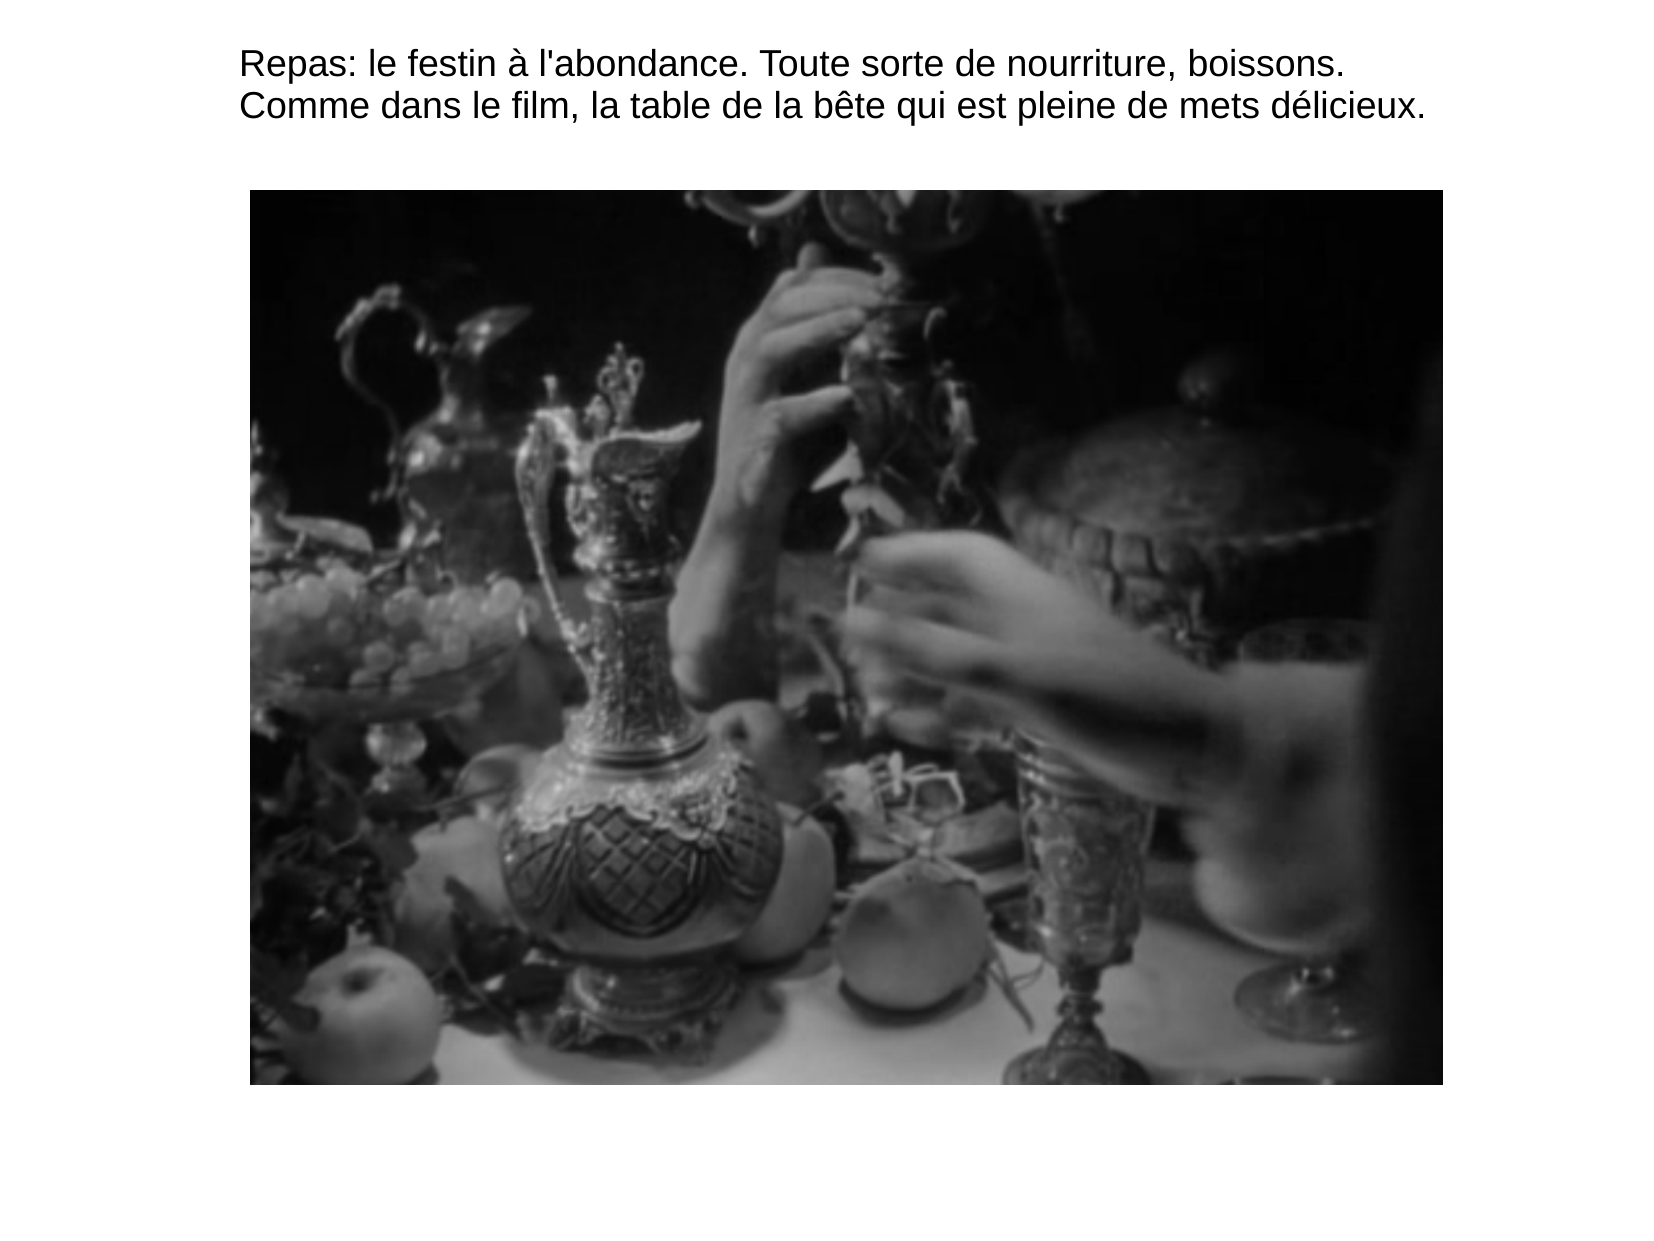

Repas: le festin à l'abondance. Toute sorte de nourriture, boissons. Comme dans le film, la table de la bête qui est pleine de mets délicieux.